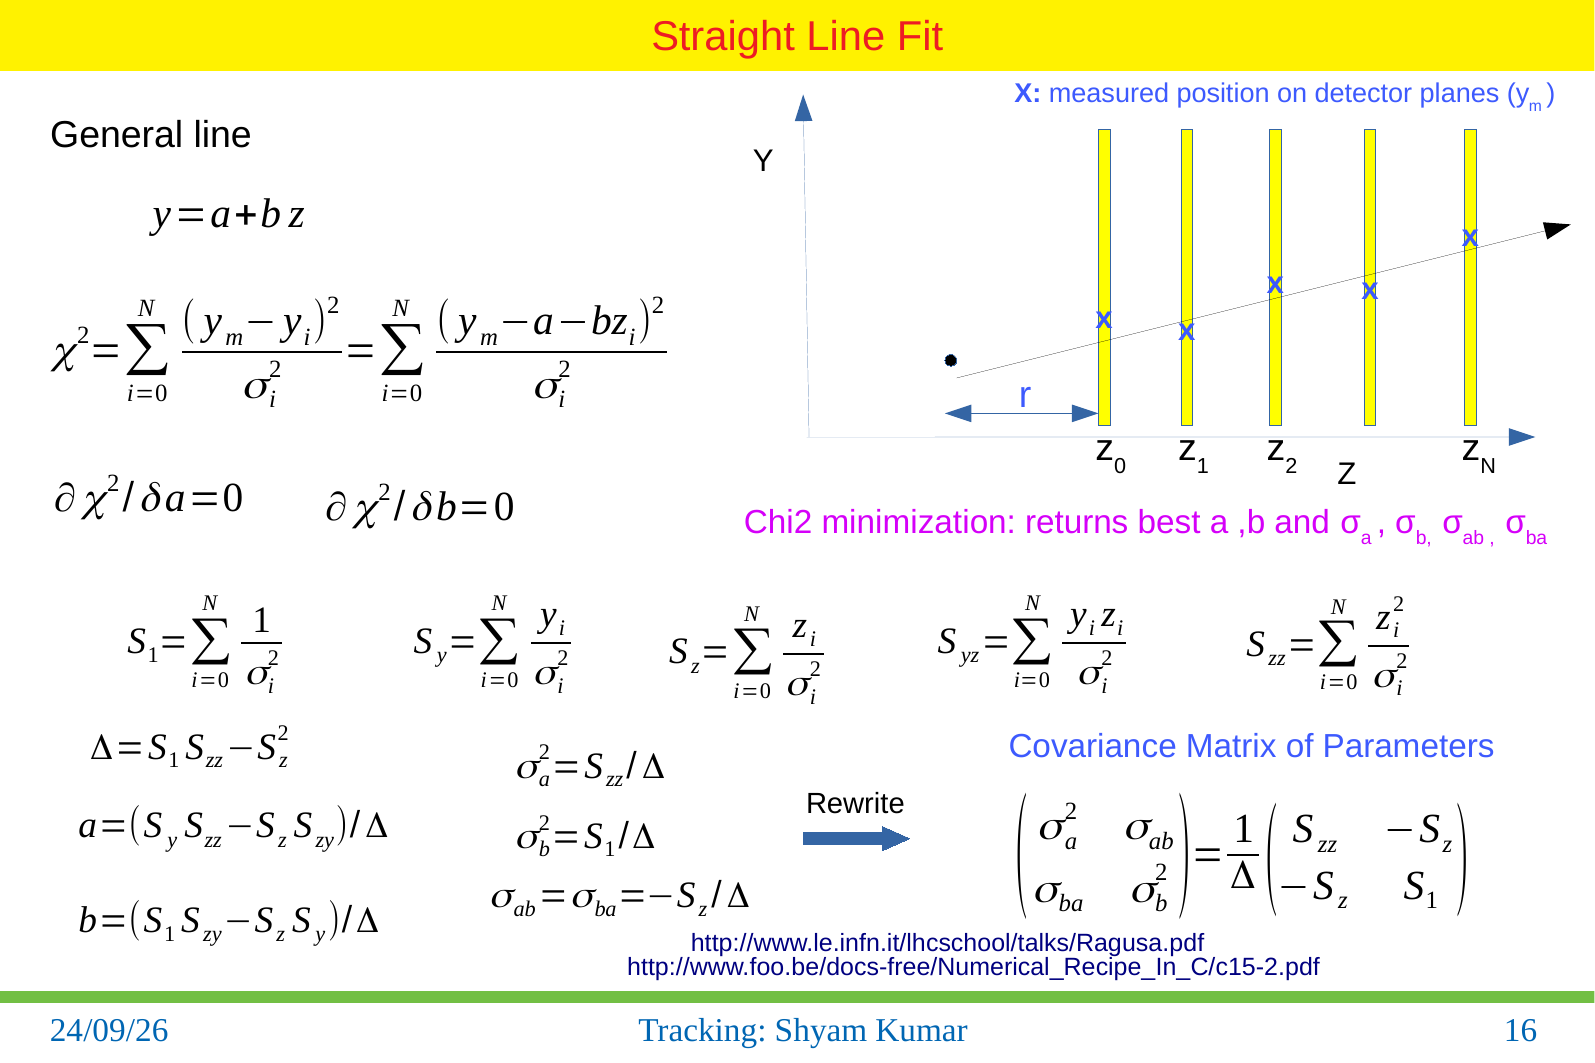

# Straight Line Fit
 X: measured position on detector planes (ym )
General line
Y
 x
 x
 x
 x
 x
r
z0
z1
z2
zN
Z
Chi2 minimization: returns best a ,b and σa , σb, σab , σba
Covariance Matrix of Parameters
Rewrite
http://www.le.infn.it/lhcschool/talks/Ragusa.pdf
http://www.foo.be/docs-free/Numerical_Recipe_In_C/c15-2.pdf
Tracking: Shyam Kumar
16